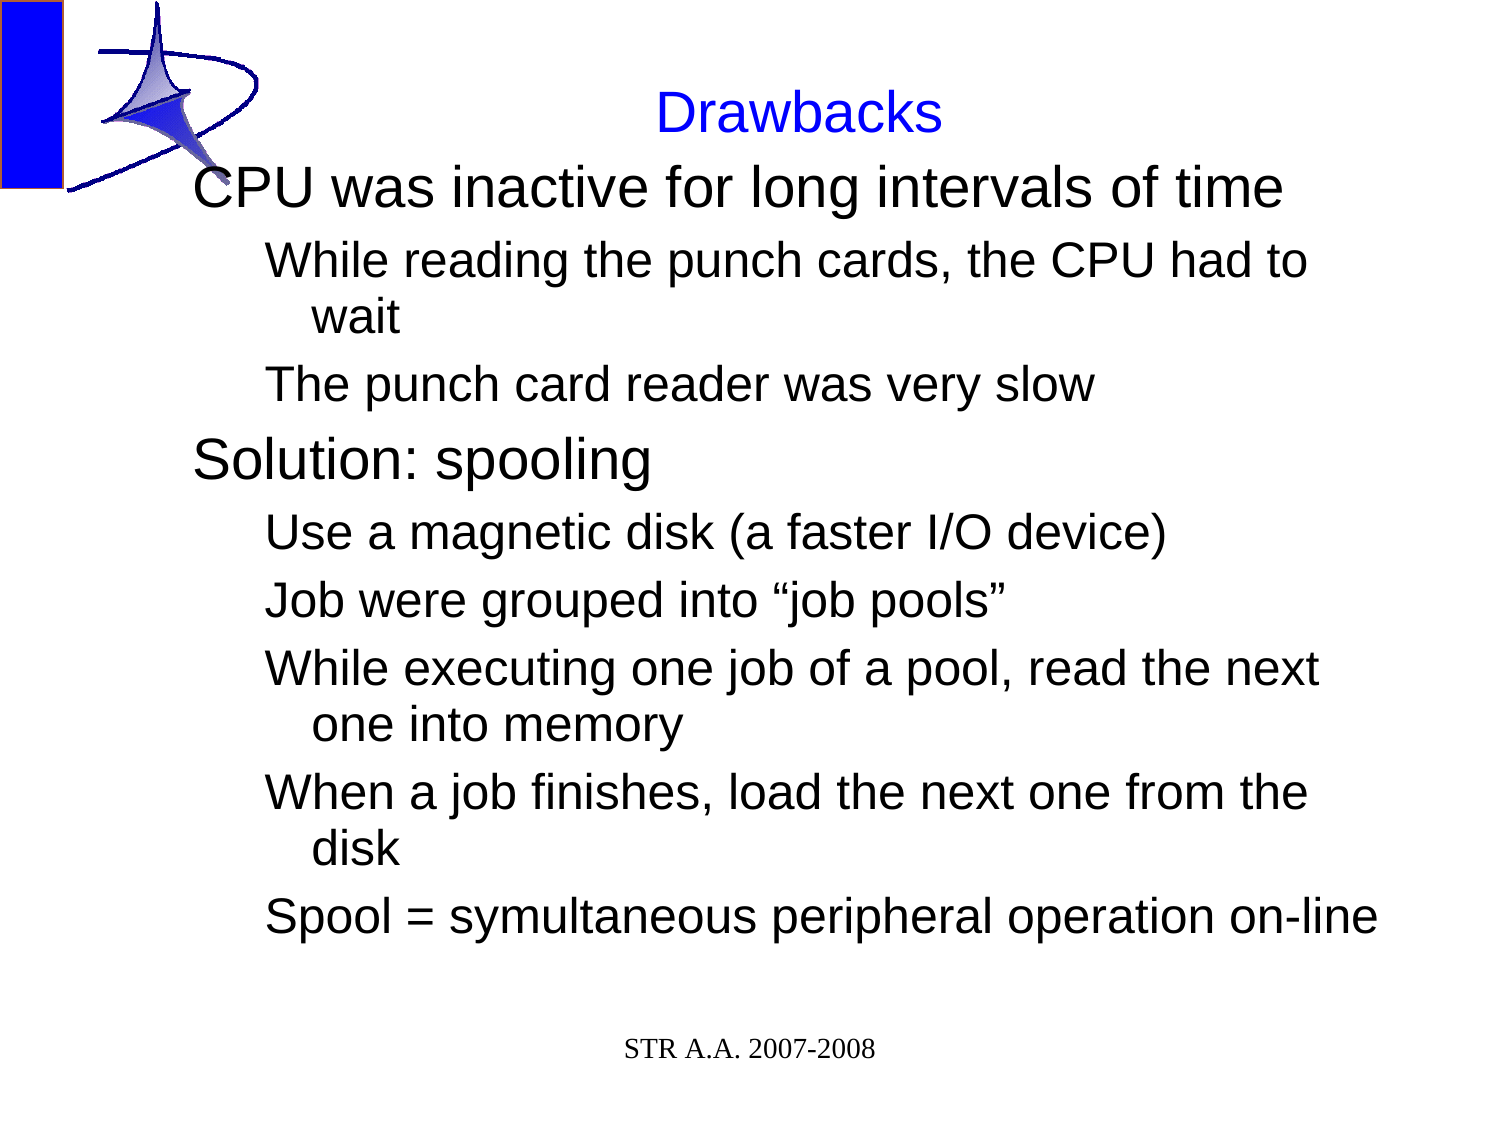

# Drawbacks
CPU was inactive for long intervals of time
While reading the punch cards, the CPU had to wait
The punch card reader was very slow
Solution: spooling
Use a magnetic disk (a faster I/O device)
Job were grouped into “job pools”
While executing one job of a pool, read the next one into memory
When a job finishes, load the next one from the disk
Spool = symultaneous peripheral operation on-line
STR A.A. 2007-2008